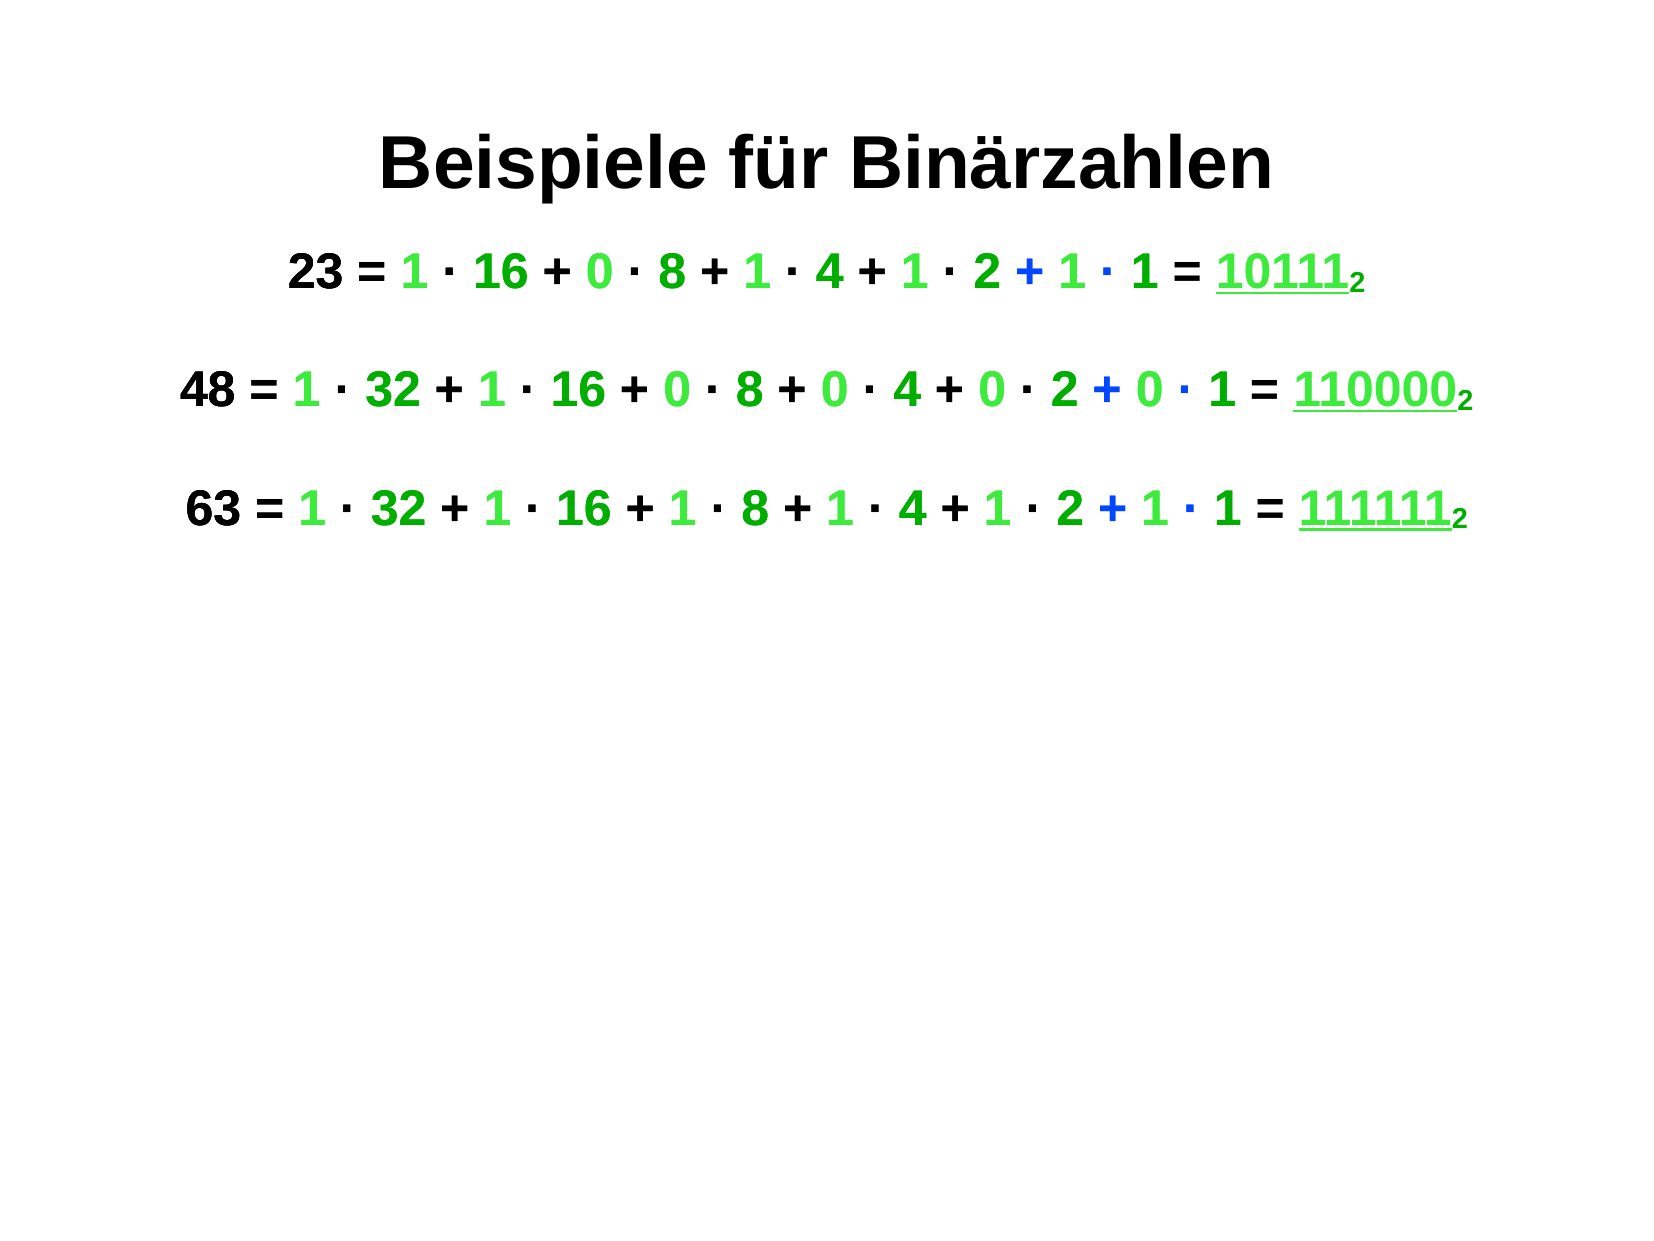

# Beispiele für Binärzahlen
23 = 1 · 16 + 0 · 8 + 1 · 4 + 1 · 2 + 1 · 1 = 101112
23 = 1 · 16 + 0 · 8 + 1 · 4 + 1 · 2 + 1 · 1 = 101112
23 = 1 · 16 + 0 · 8 + 1 · 4 + 1 · 2 + 1 · 1 = 101112
48 = 1 · 32 + 1 · 16 + 0 · 8 + 0 · 4 + 0 · 2 + 0 · 1 = 1100002
48 = 1 · 32 + 1 · 16 + 0 · 8 + 0 · 4 + 0 · 2 + 0 · 1 = 1100002
48 = 1 · 32 + 1 · 16 + 0 · 8 + 0 · 4 + 0 · 2 + 0 · 1 = 1100002
63 = 1 · 32 + 1 · 16 + 1 · 8 + 1 · 4 + 1 · 2 + 1 · 1 = 1111112
63 = 1 · 32 + 1 · 16 + 1 · 8 + 1 · 4 + 1 · 2 + 1 · 1 = 1111112
63 = 1 · 32 + 1 · 16 + 1 · 8 + 1 · 4 + 1 · 2 + 1 · 1 = 1111112